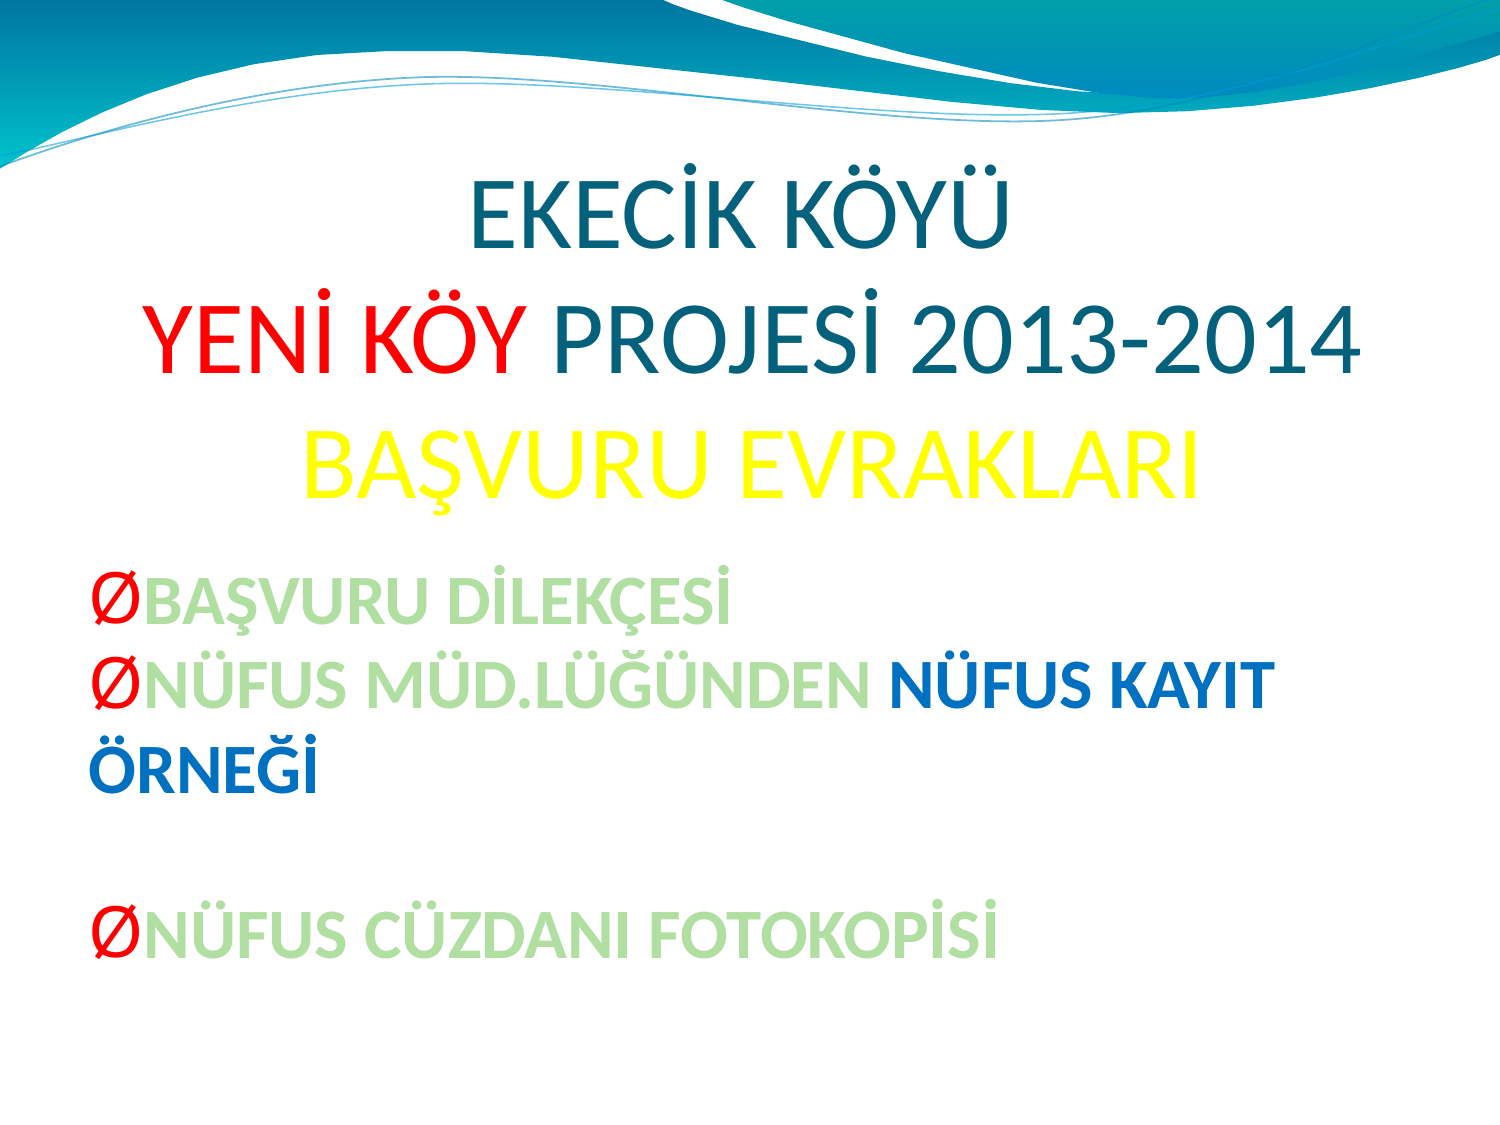

# EKECİK KÖYÜ YENİ KÖY PROJESİ 2013-2014 BAŞVURU EVRAKLARI
BAŞVURU DİLEKÇESİ (SİTEDEN ALINABİLİR)
NÜFUS MÜD.LÜĞÜNDEN NÜFUS KAYIT ÖRNEĞİNÜNÜFUS MÜDÜRLÜKLERİNDEN ALINACAK)
NÜFUS CÜZDANI FOTOKOPİSİ
ARKALI ÖNLÜ)